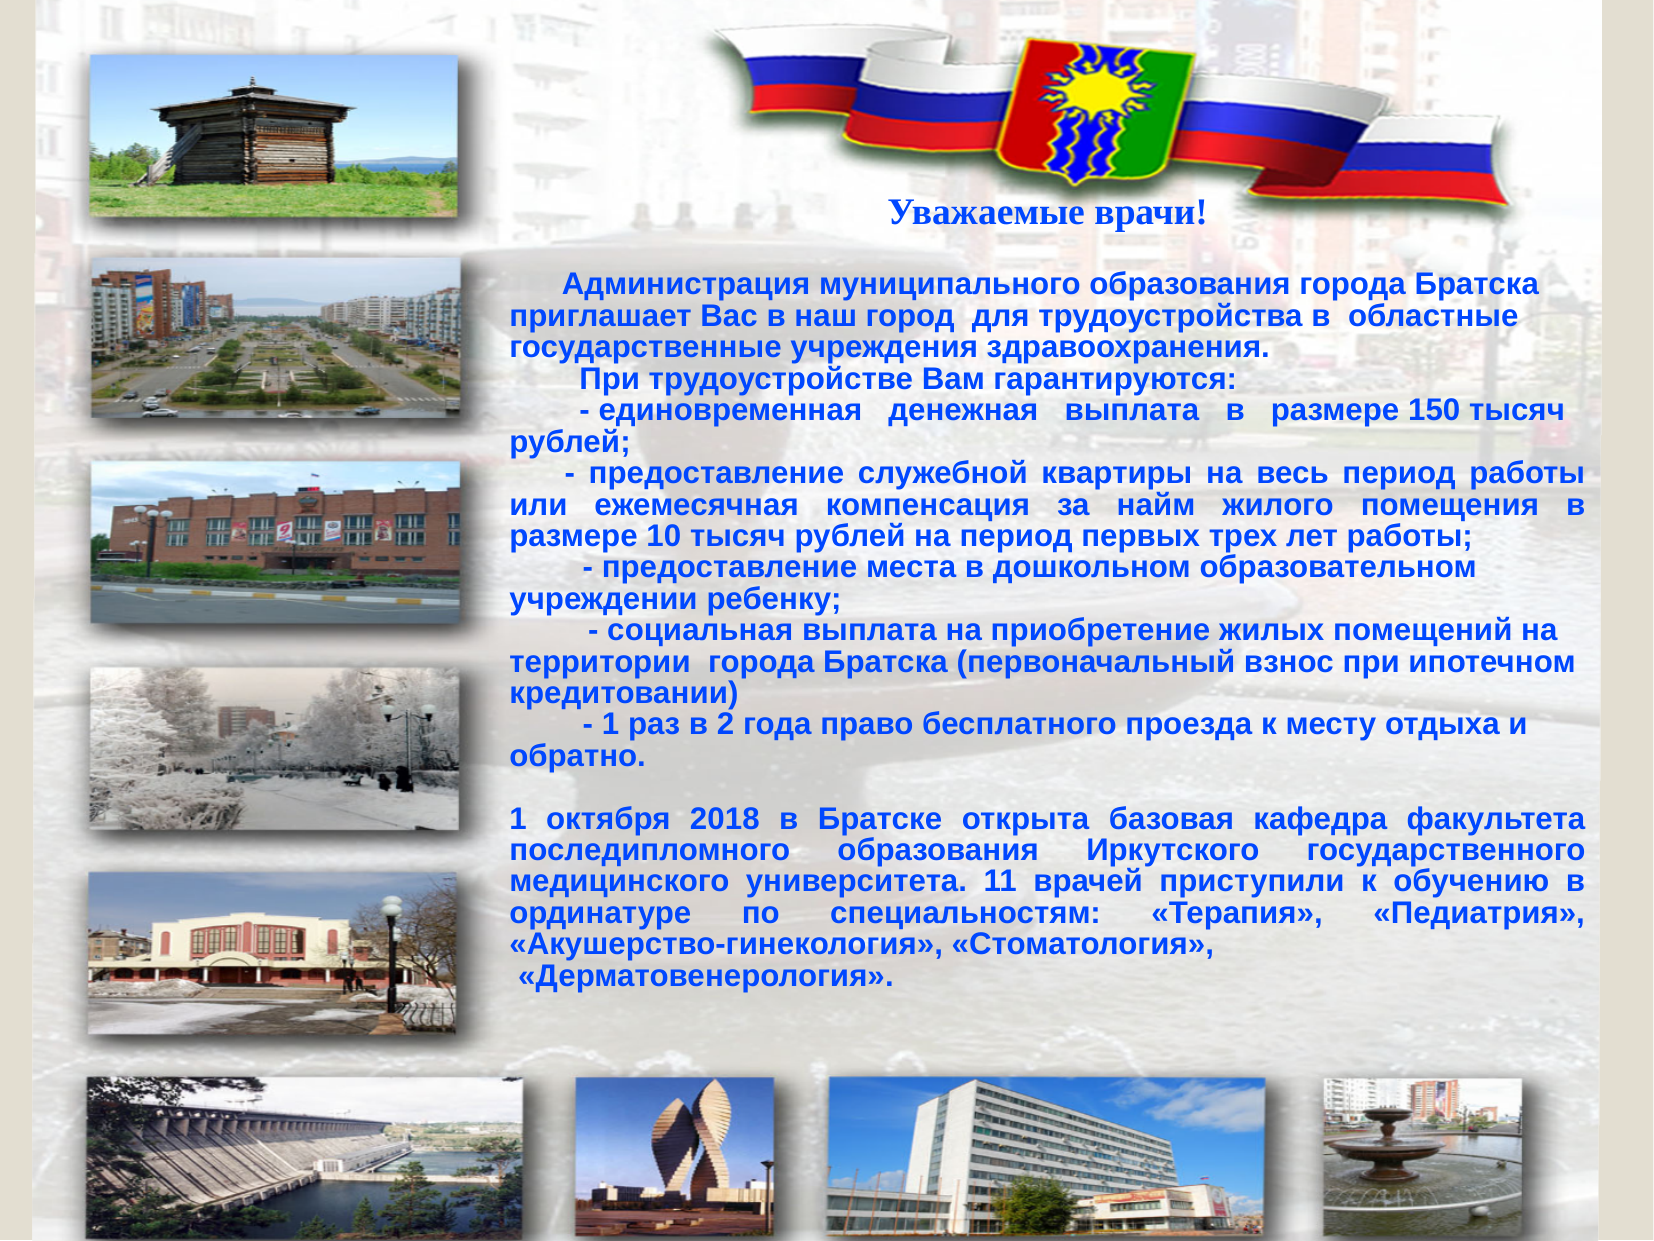

Уважаемые врачи!
 Администрация муниципального образования города Братска приглашает Вас в наш город для трудоустройства в областные государственные учреждения здравоохранения.
 При трудоустройстве Вам гарантируются:
 - единовременная денежная выплата в размере 150 тысяч рублей;
 - предоставление служебной квартиры на весь период работы или ежемесячная компенсация за найм жилого помещения в размере 10 тысяч рублей на период первых трех лет работы;
	- предоставление места в дошкольном образовательном учреждении ребенку;
 - социальная выплата на приобретение жилых помещений на территории города Братска (первоначальный взнос при ипотечном кредитовании)
	- 1 раз в 2 года право бесплатного проезда к месту отдыха и обратно.
1 октября 2018 в Братске открыта базовая кафедра факультета последипломного образования Иркутского государственного медицинского университета. 11 врачей приступили к обучению в ординатуре по специальностям: «Терапия», «Педиатрия», «Акушерство-гинекология», «Стоматология»,
 «Дерматовенерология».